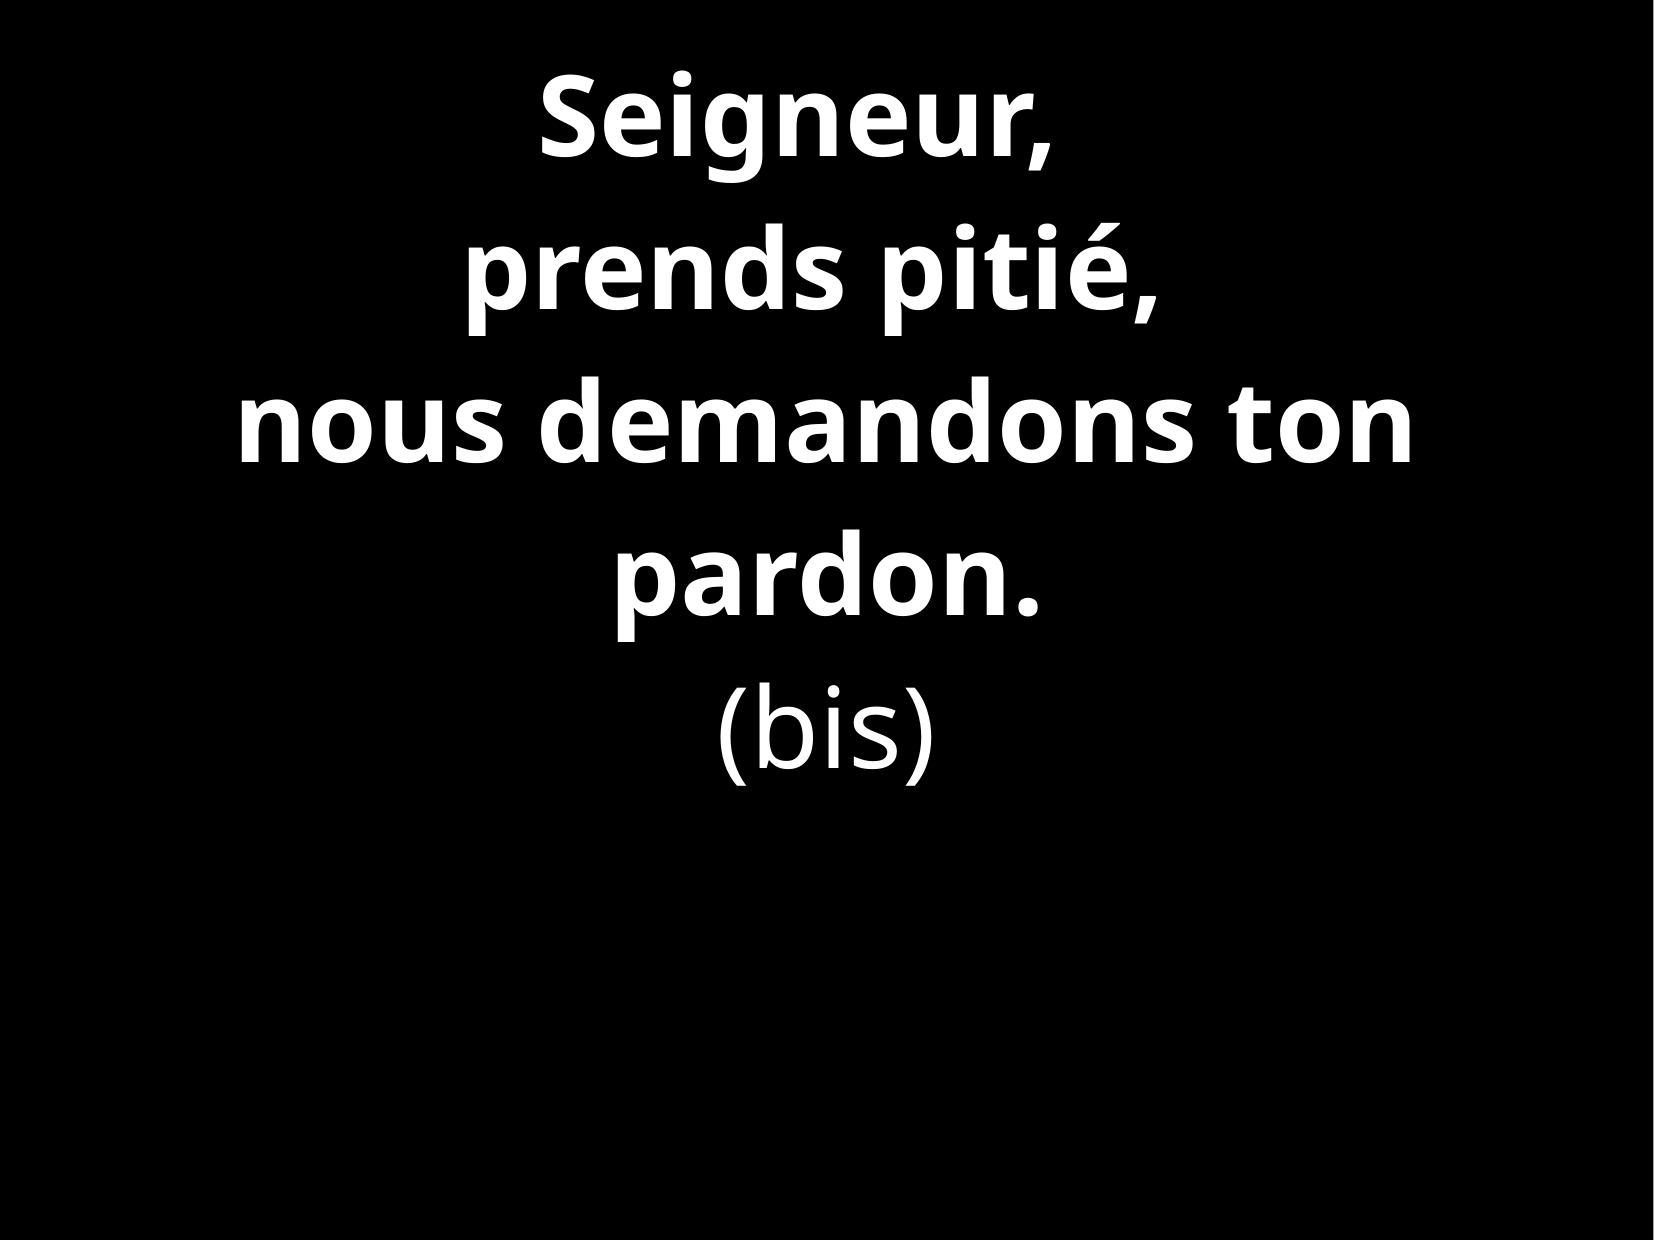

# Seigneur,
prends pitié,
nous demandons ton pardon.
(bis)